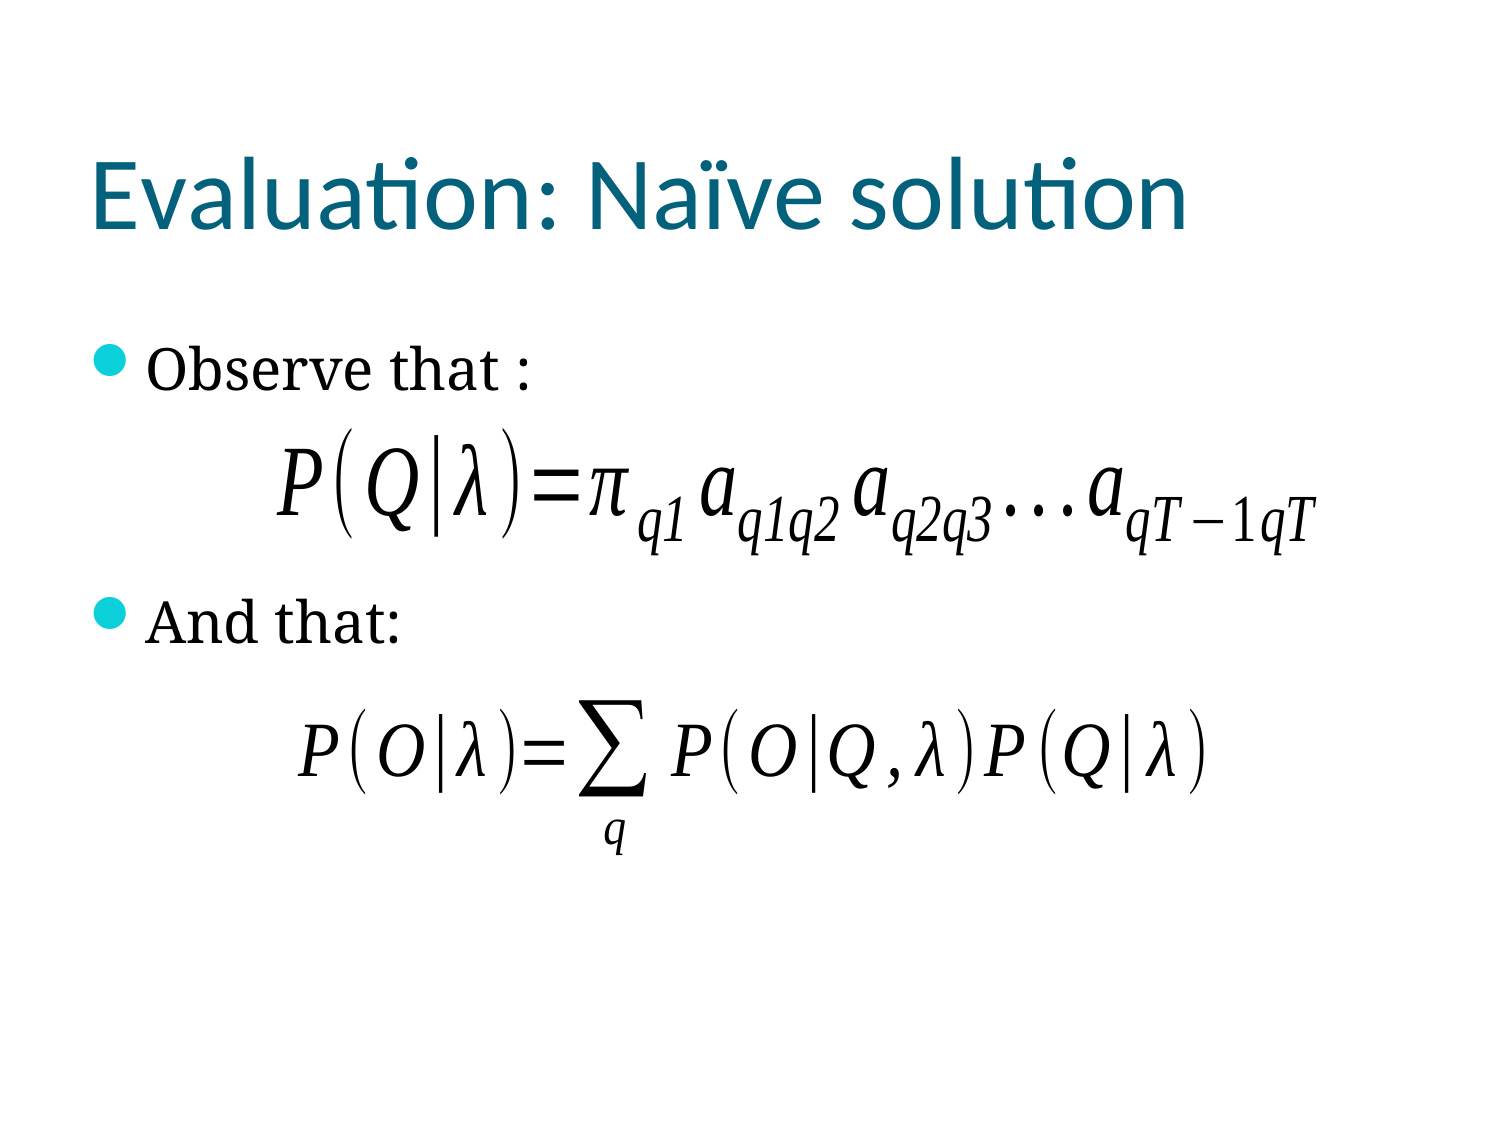

# Evaluation: Naïve solution
Observe that :
And that: